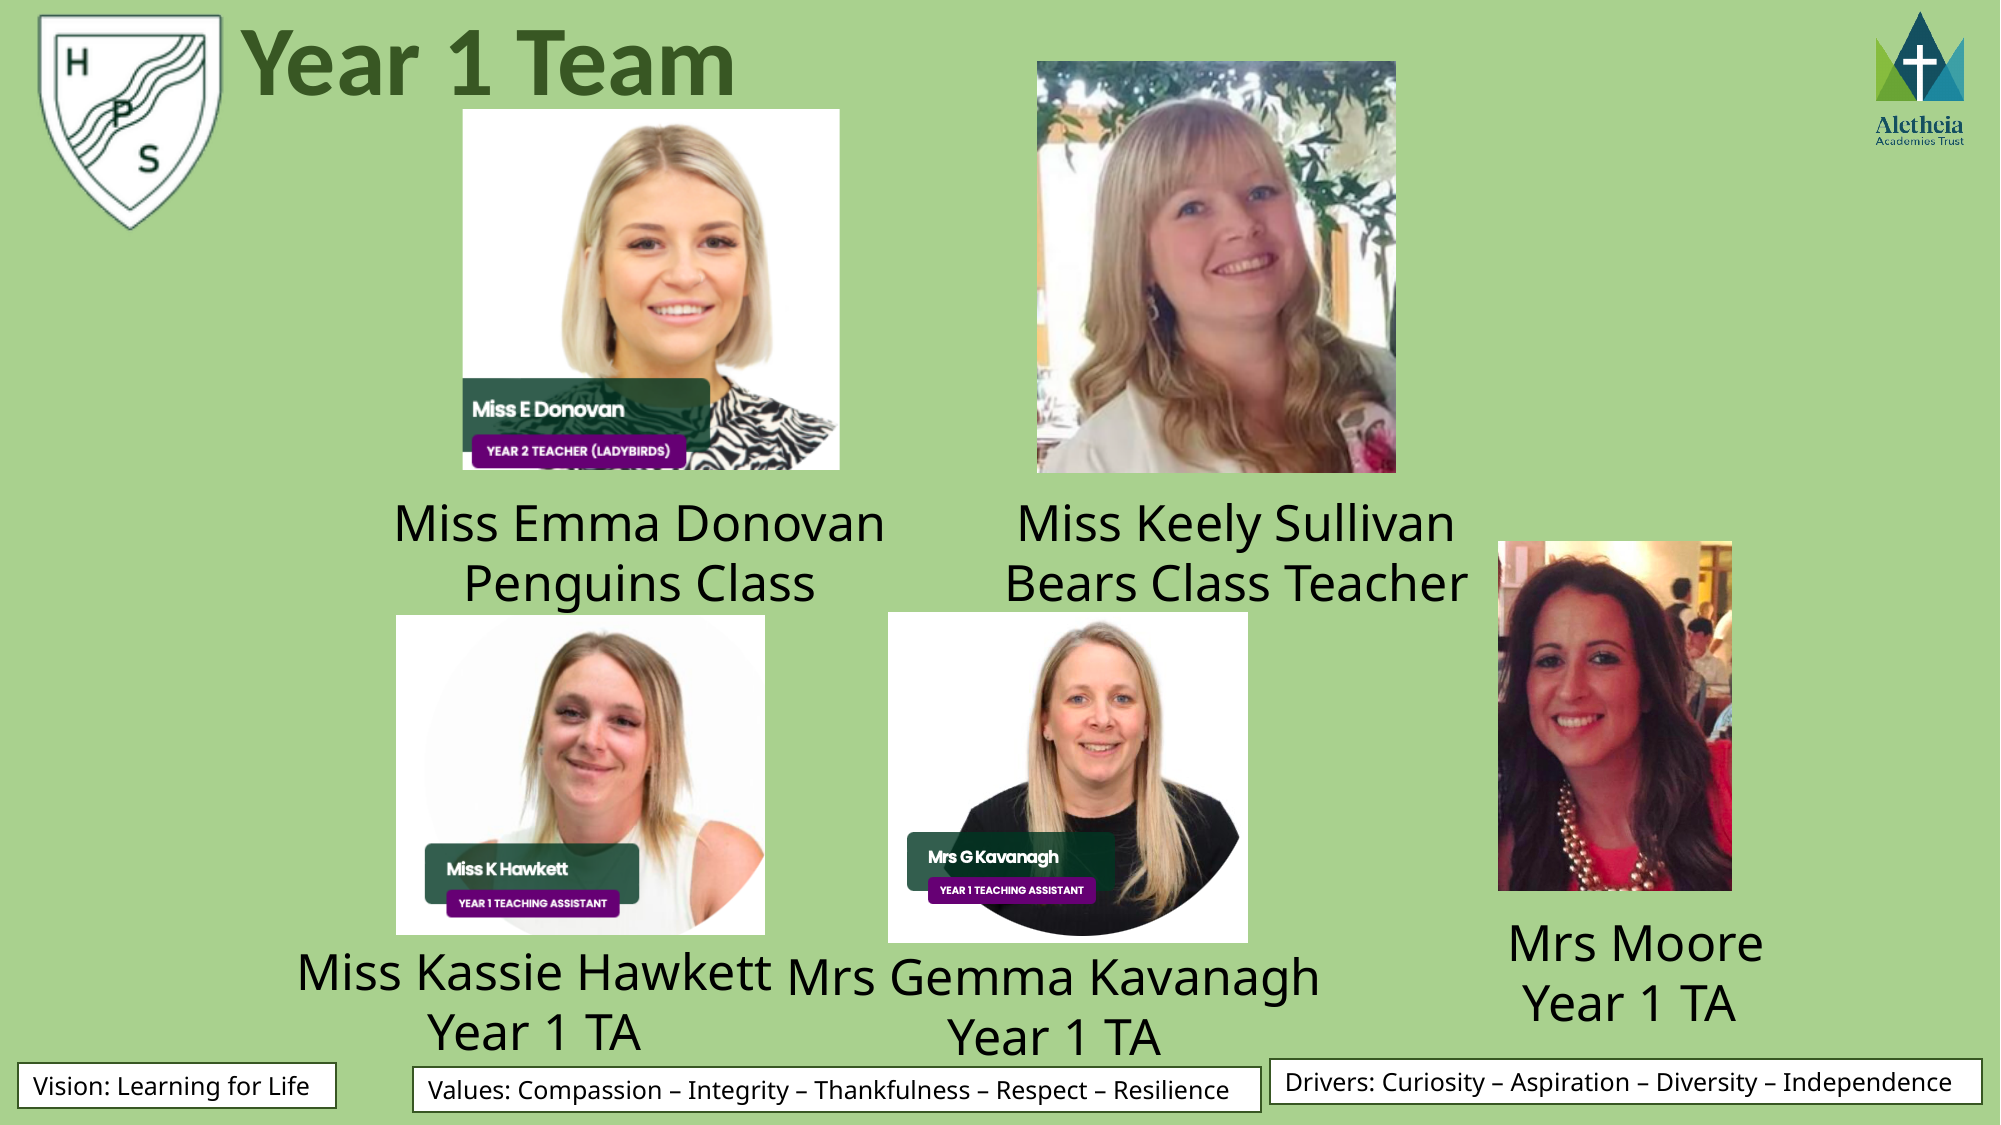

Year 1 Team
Miss Emma Donovan
Penguins Class Teacher
Miss Keely Sullivan
Bears Class Teacher
Mrs Moore
Year 1 TA
Miss Kassie Hawkett
Year 1 TA
Mrs Gemma Kavanagh
Year 1 TA
Drivers: Curiosity – Aspiration – Diversity – Independence
Vision: Learning for Life
Values: Compassion – Integrity – Thankfulness – Respect – Resilience